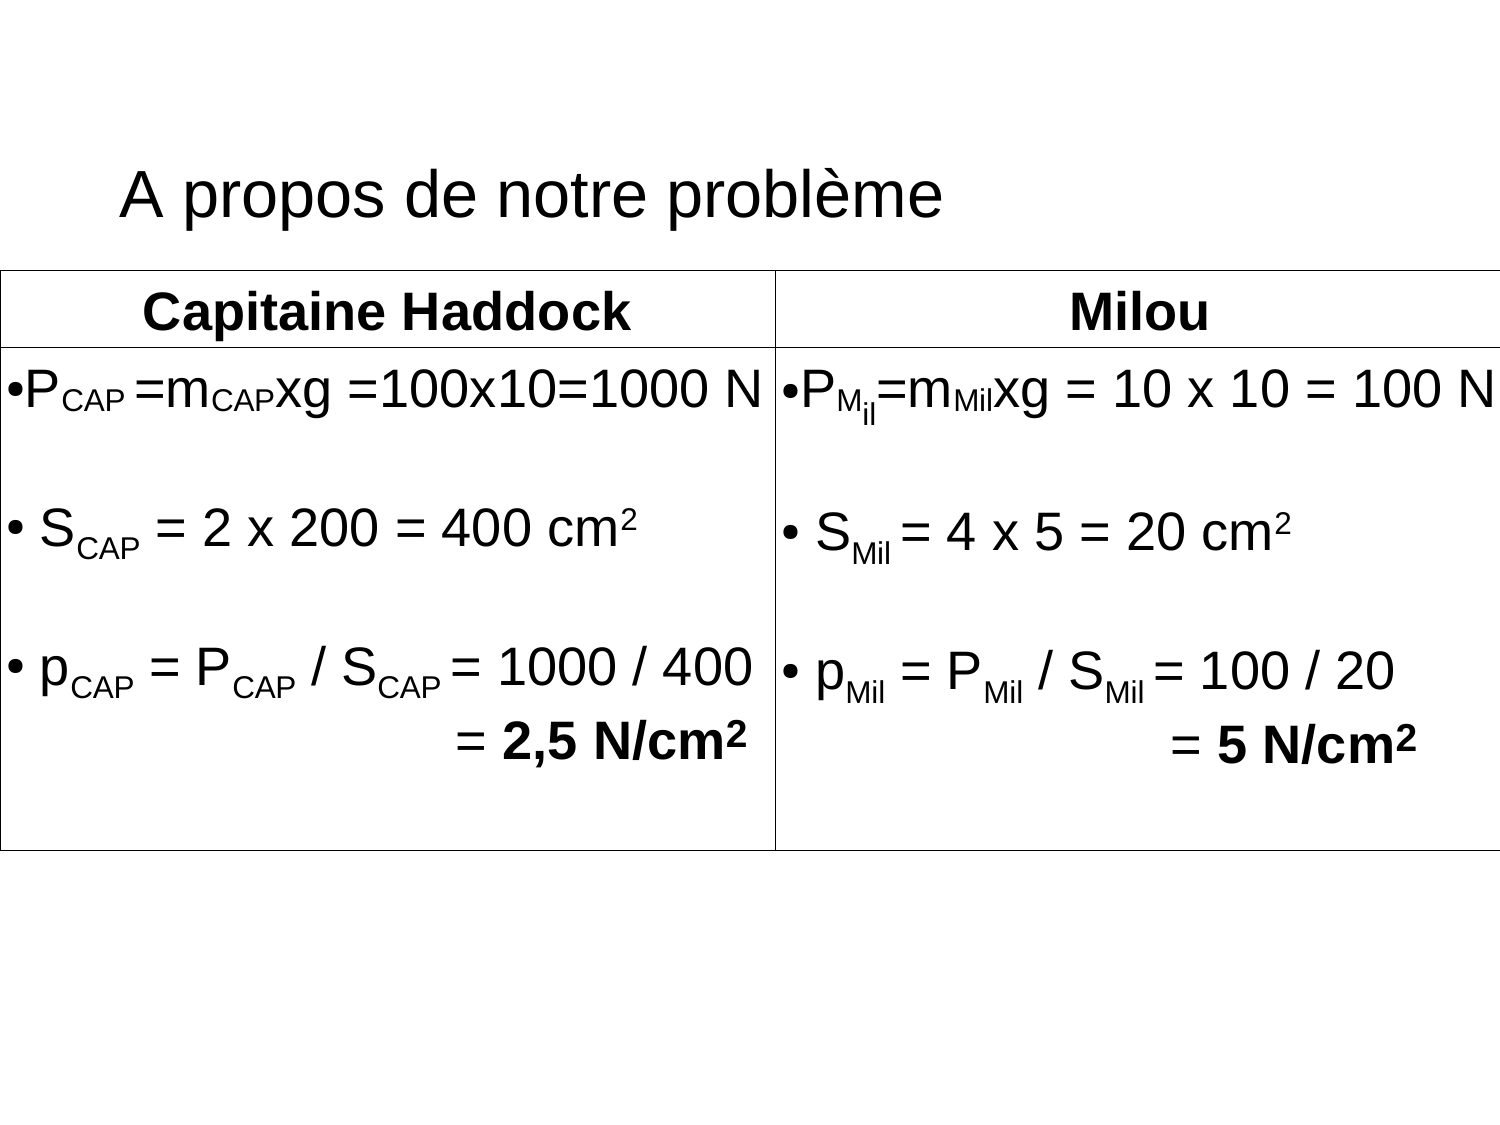

# A propos de notre problème
| Capitaine Haddock | Milou |
| --- | --- |
| PCAP =mCAPxg =100x10=1000 N SCAP = 2 x 200 = 400 cm2 pCAP = PCAP / SCAP = 1000 / 400 = 2,5 N/cm2 | PMil=mMilxg = 10 x 10 = 100 N SMil = 4 x 5 = 20 cm2 pMil = PMil / SMil = 100 / 20 = 5 N/cm2 |